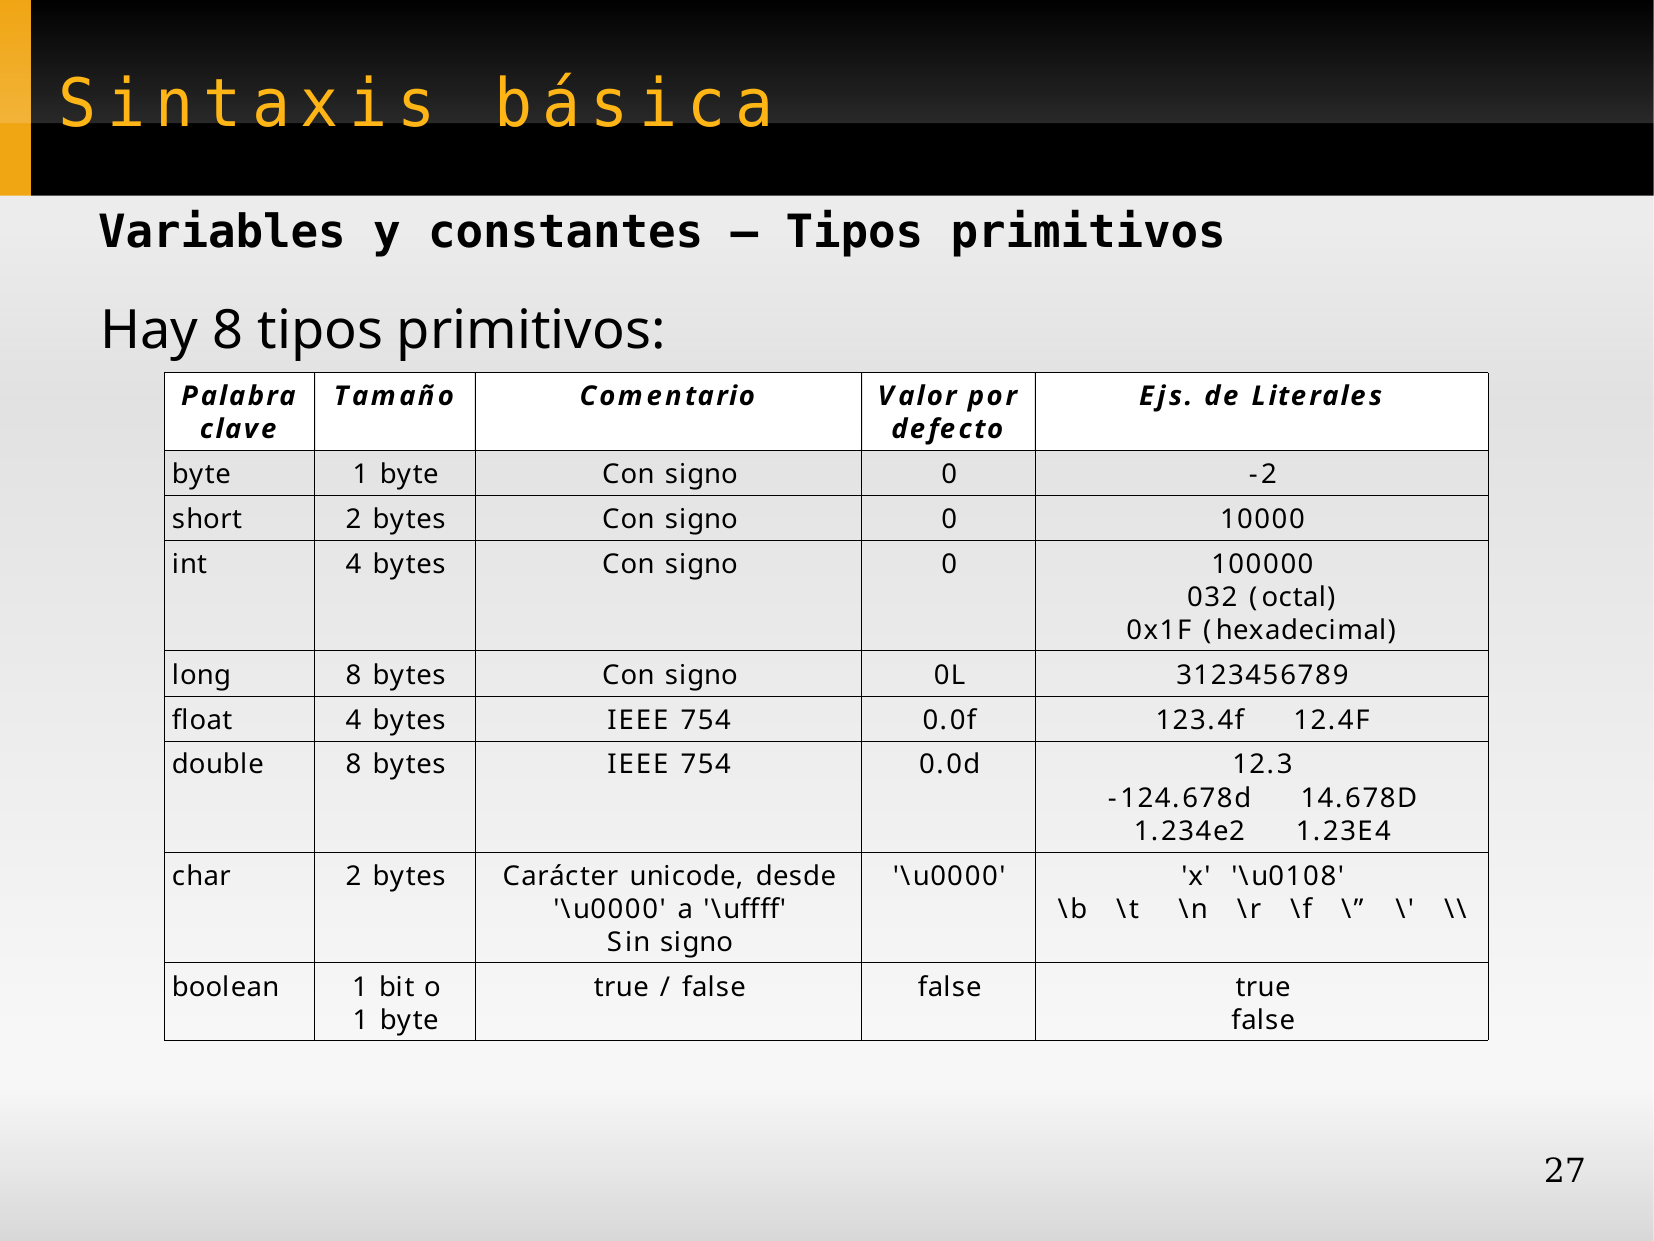

# Sintaxis básica
Variables y constantes – Tipos primitivos
Hay 8 tipos primitivos:
27